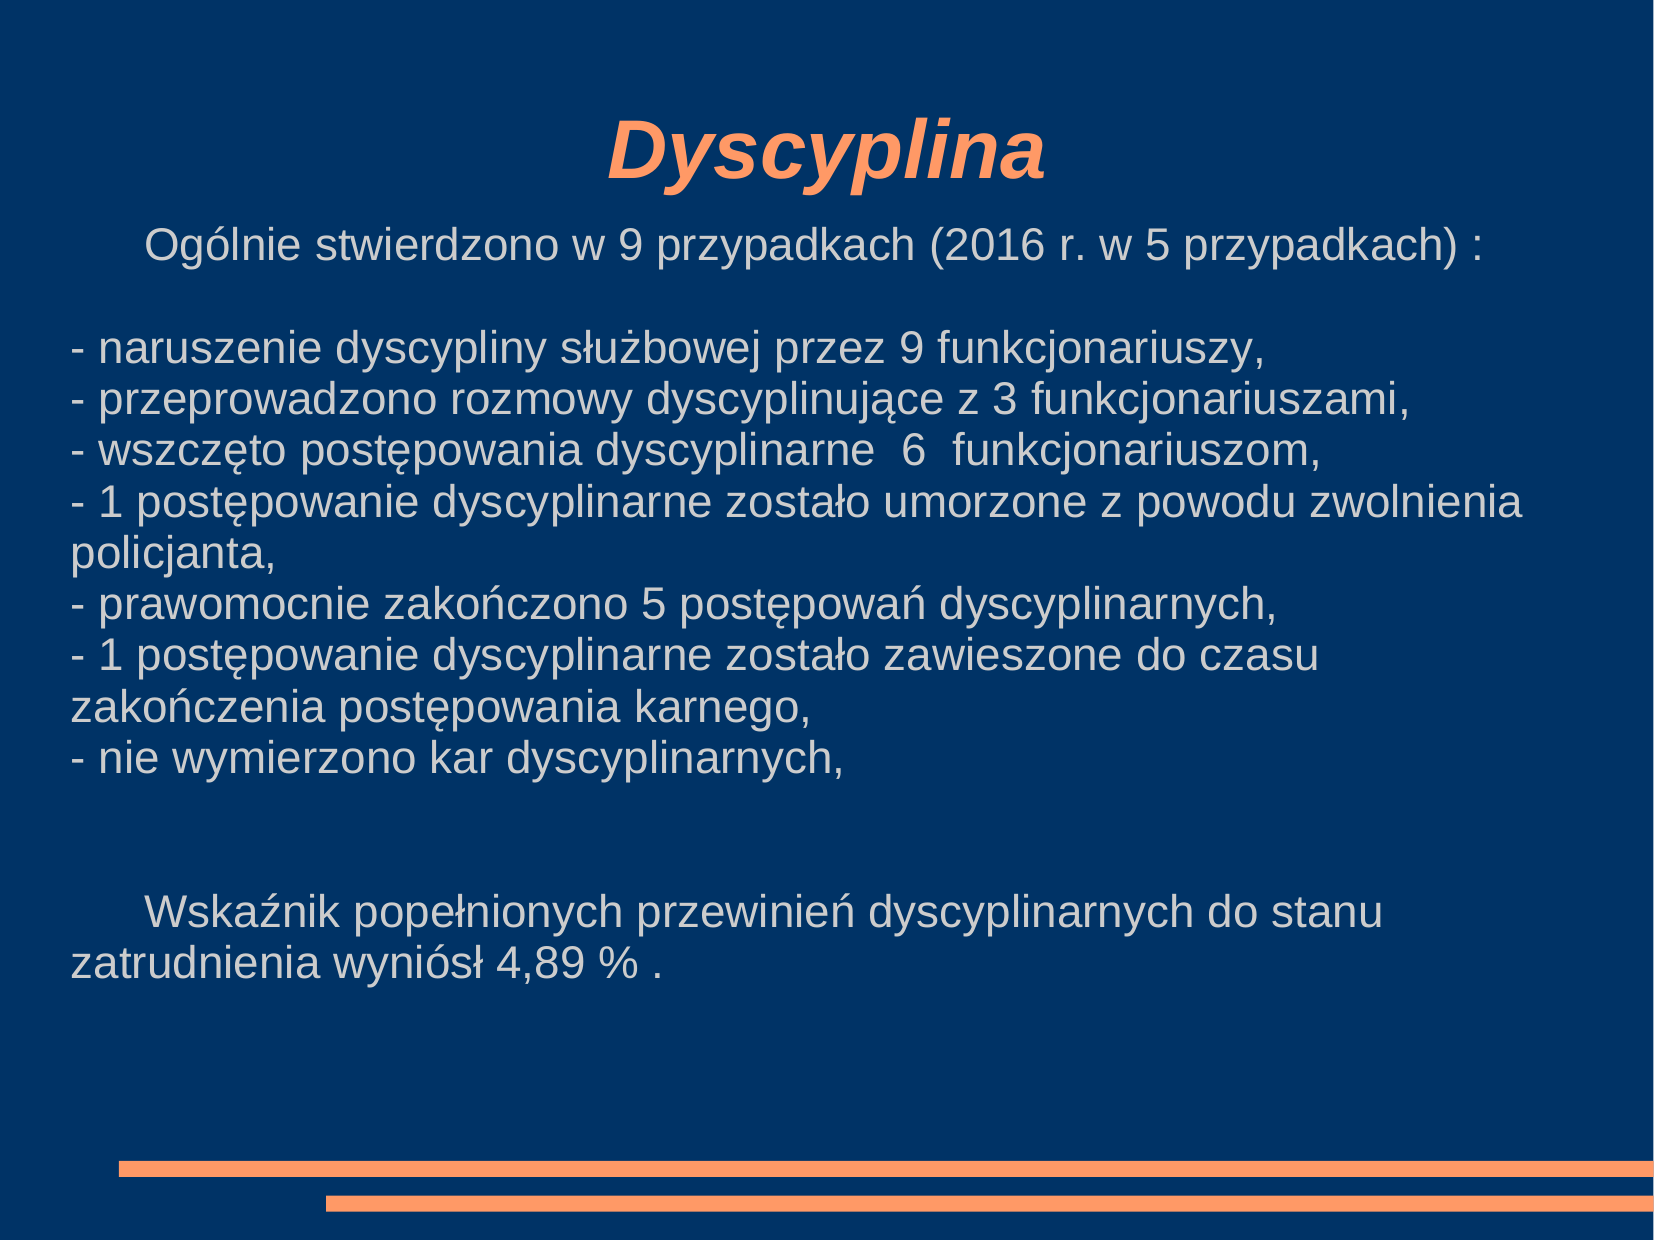

# Dyscyplina
	Ogólnie stwierdzono w 9 przypadkach (2016 r. w 5 przypadkach) :
- naruszenie dyscypliny służbowej przez 9 funkcjonariuszy,
- przeprowadzono rozmowy dyscyplinujące z 3 funkcjonariuszami,
- wszczęto postępowania dyscyplinarne 6 funkcjonariuszom,
- 1 postępowanie dyscyplinarne zostało umorzone z powodu zwolnienia policjanta,
- prawomocnie zakończono 5 postępowań dyscyplinarnych,
- 1 postępowanie dyscyplinarne zostało zawieszone do czasu zakończenia postępowania karnego,
- nie wymierzono kar dyscyplinarnych,
	Wskaźnik popełnionych przewinień dyscyplinarnych do stanu zatrudnienia wyniósł 4,89 % .